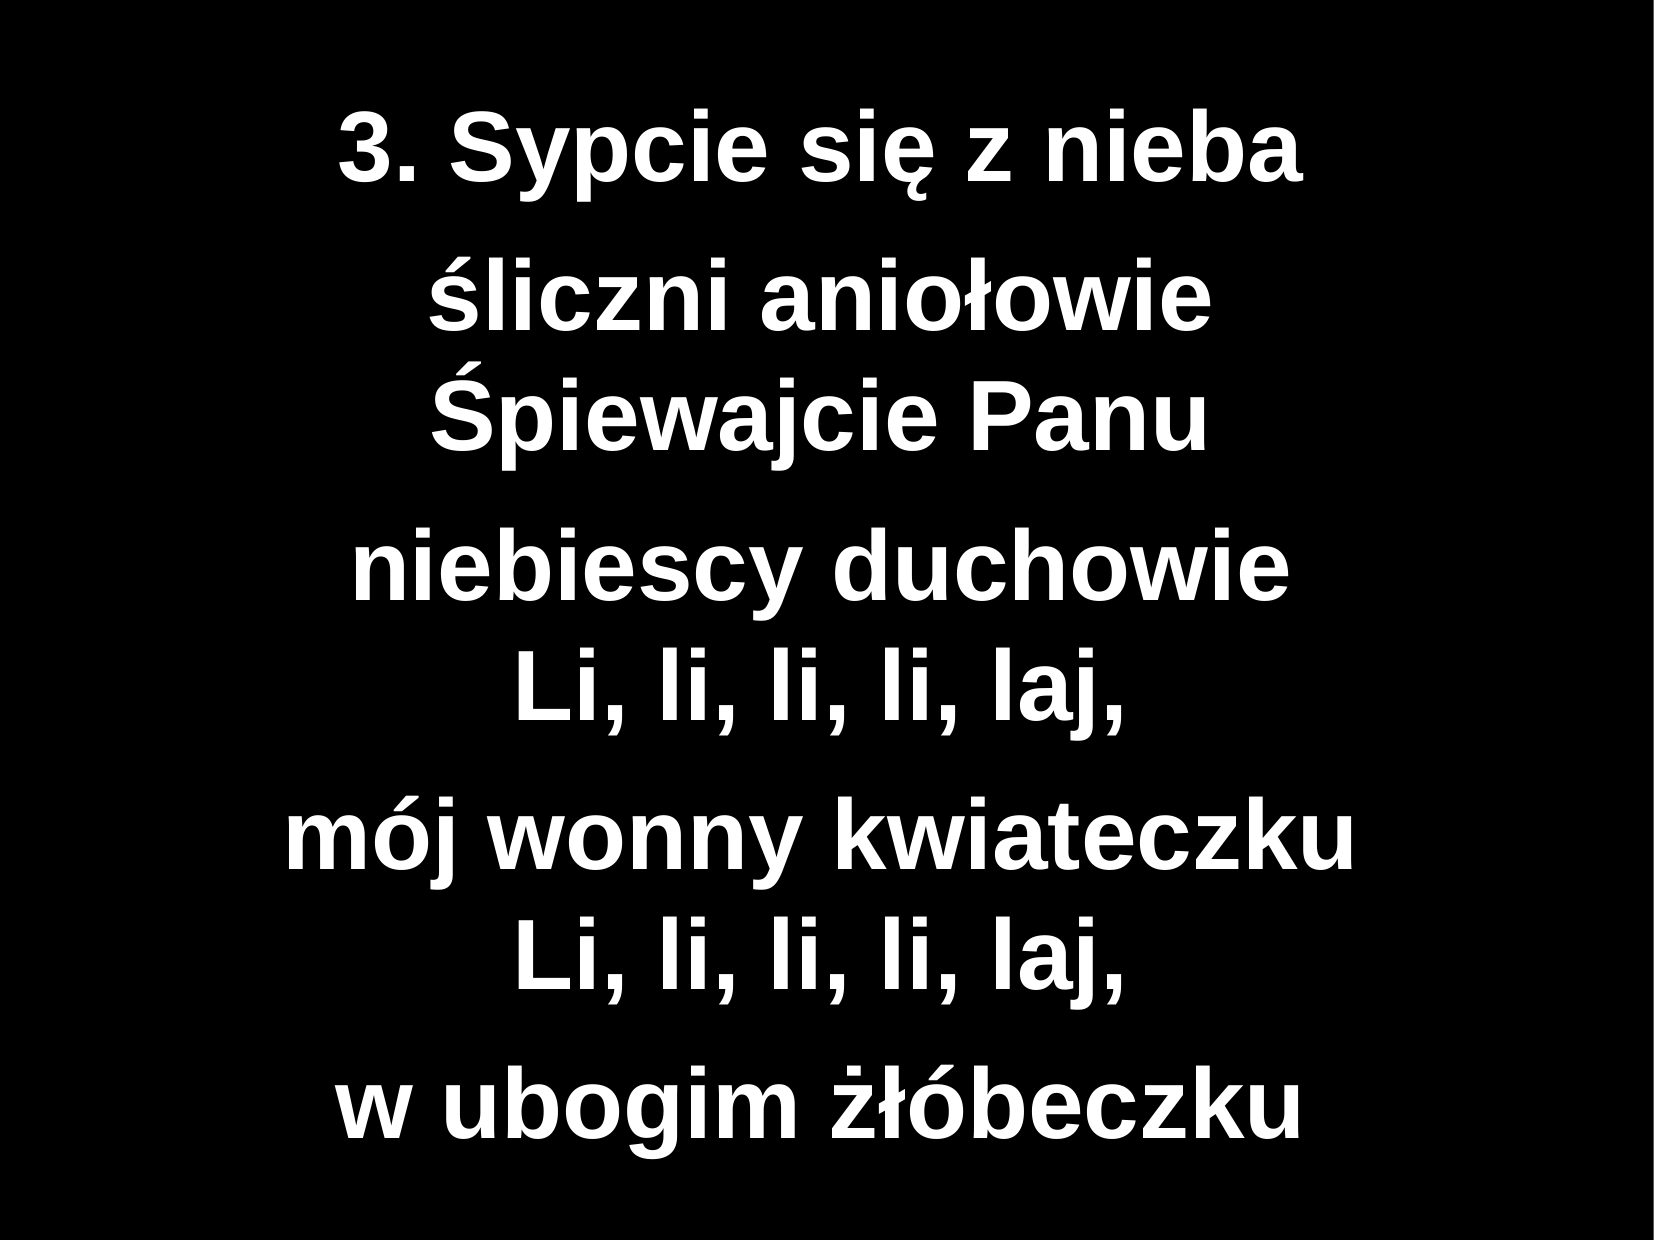

# 3. Sypcie się z nieba
śliczni aniołowie
Śpiewajcie Panu
niebiescy duchowie
Li, li, li, li, laj,
mój wonny kwiateczku
Li, li, li, li, laj,
w ubogim żłóbeczku